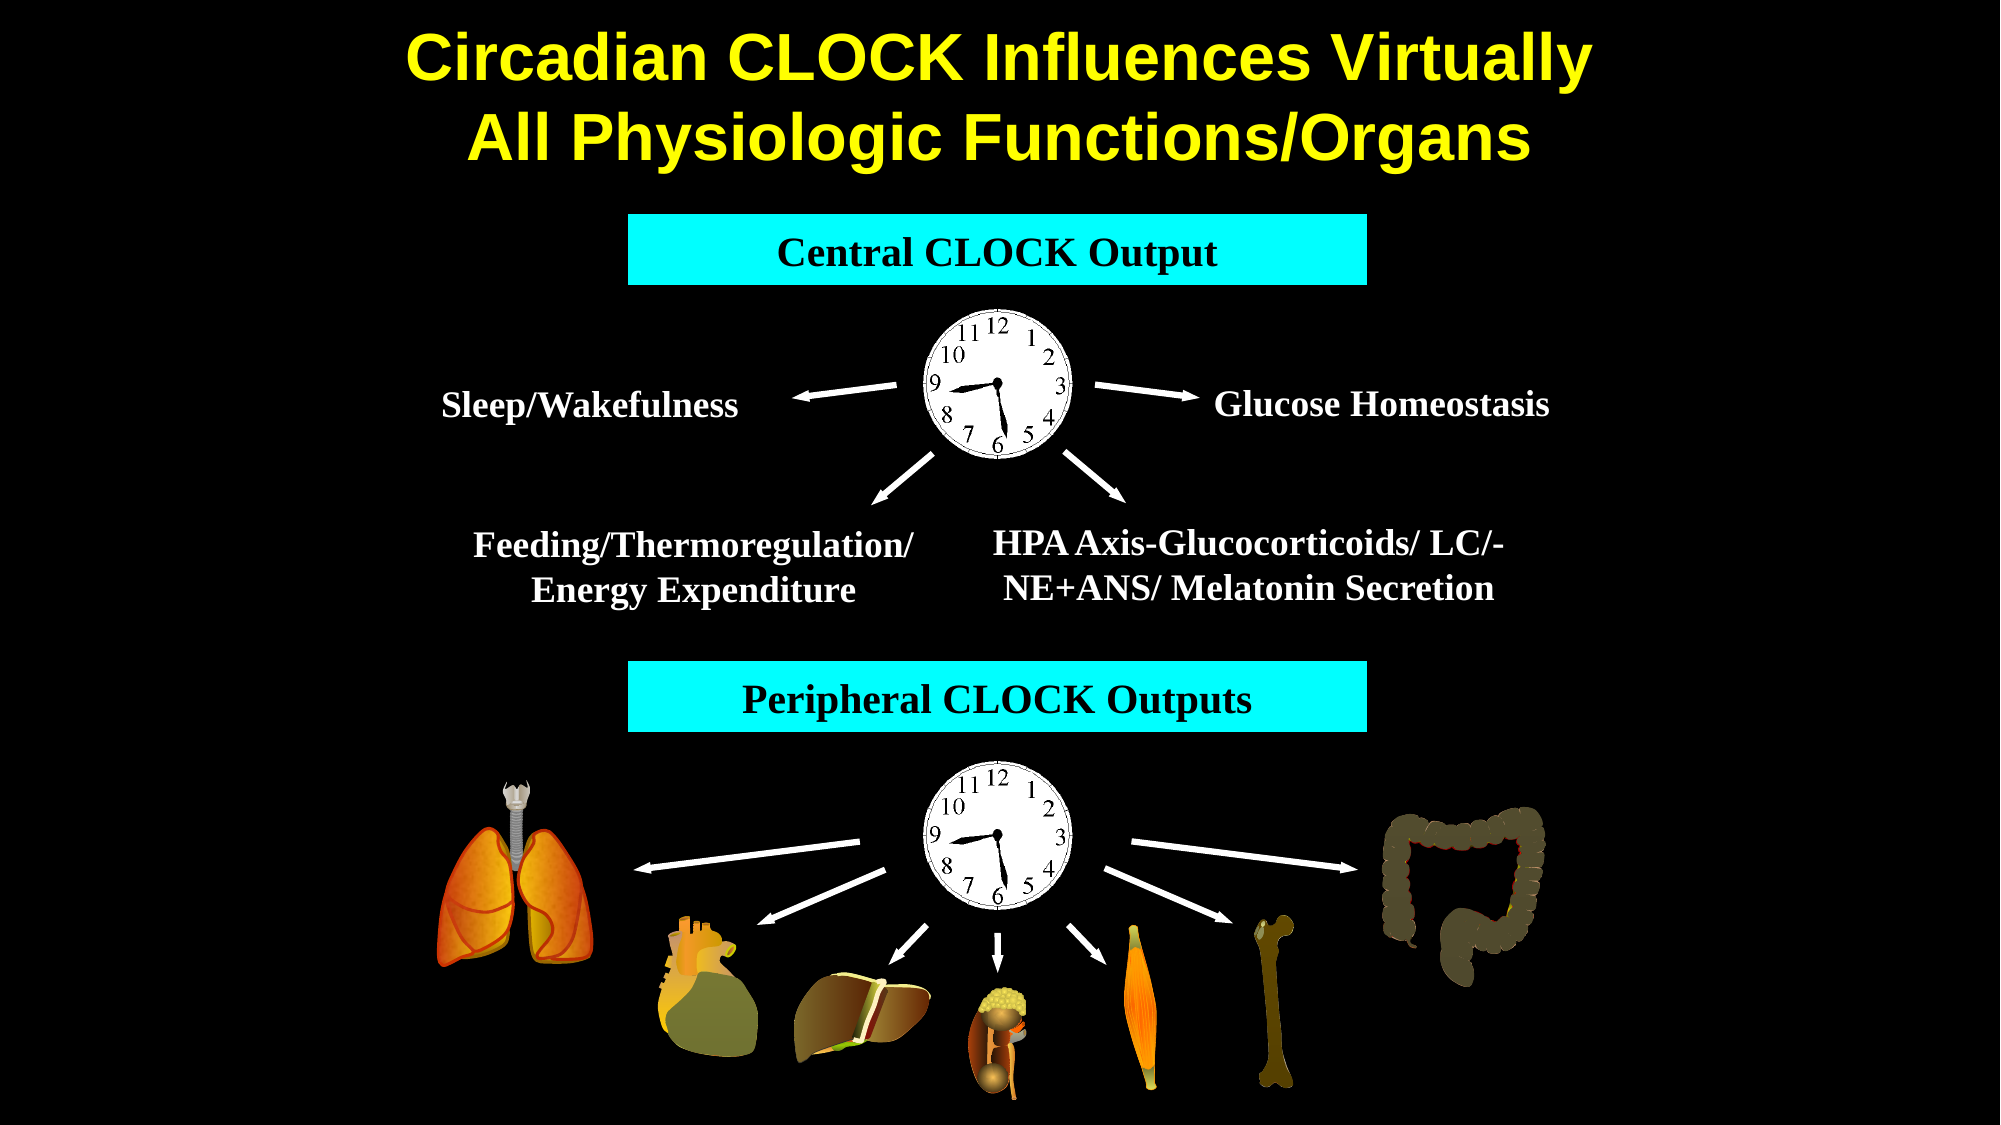

# Circadian CLOCK Influences Virtually All Physiologic Functions/Organs
Central CLOCK Output
Glucose Homeostasis
Sleep/Wakefulness
HPA Axis-Glucocorticoids/ LC/-NE+ANS/ Melatonin Secretion
Feeding/Thermoregulation/
Energy Expenditure
Peripheral CLOCK Outputs